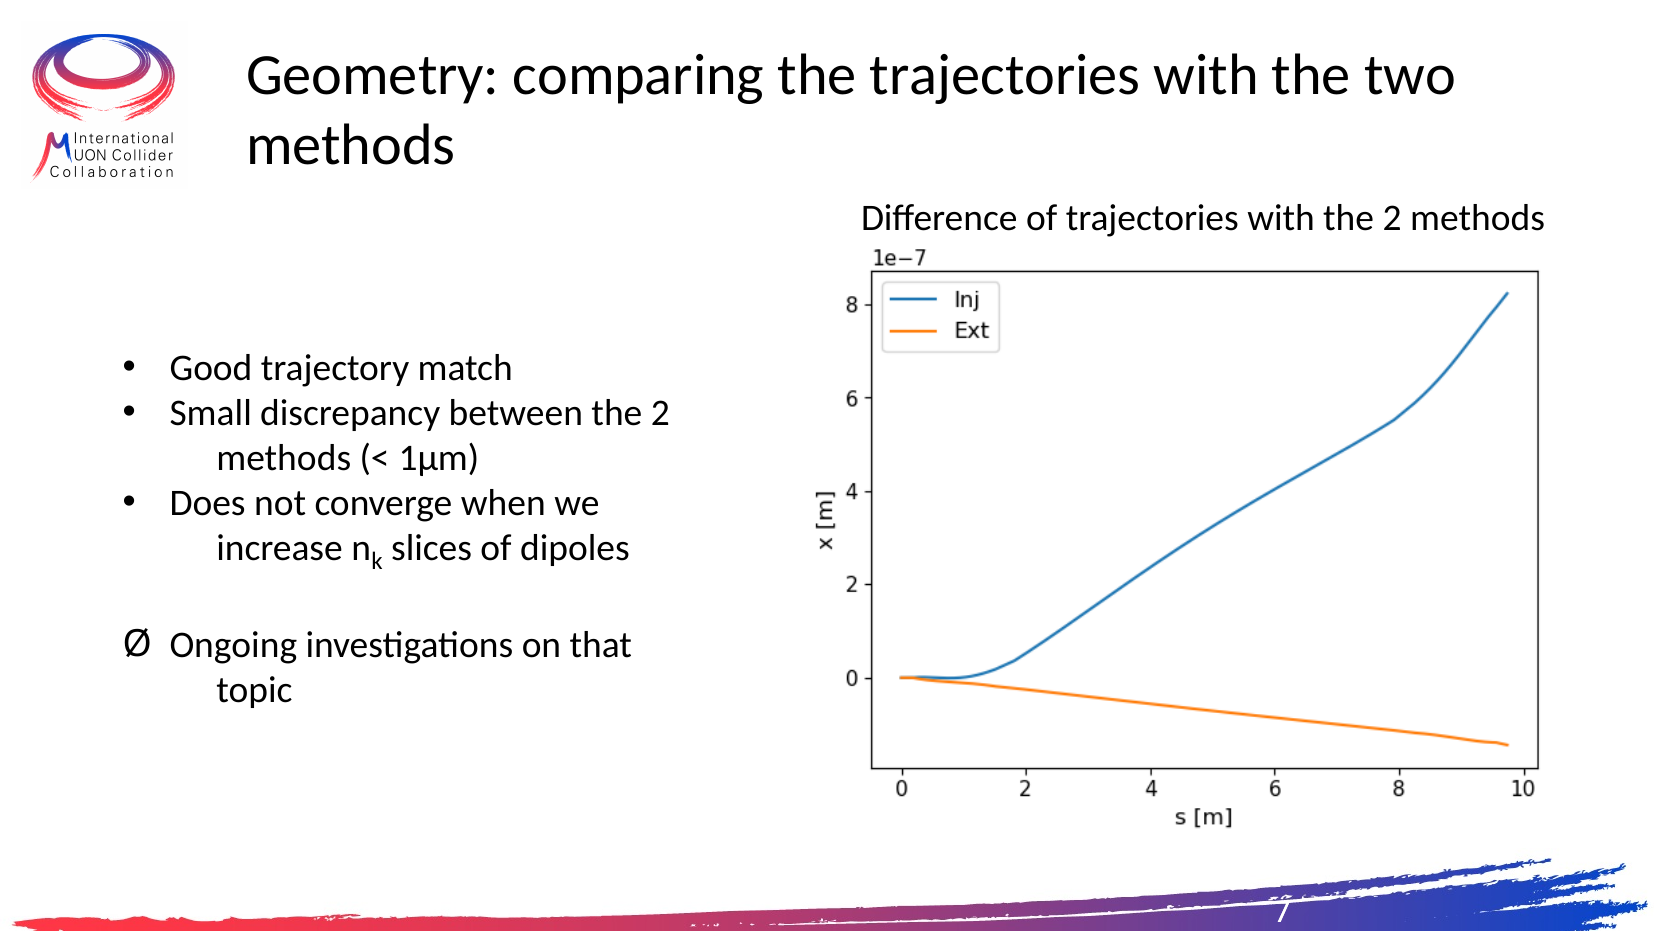

Geometry: comparing the trajectories with the two methods
Difference of trajectories with the 2 methods
Good trajectory match
Small discrepancy between the 2 methods (< 1µm)
Does not converge when we increase nk slices of dipoles
Ongoing investigations on that topic